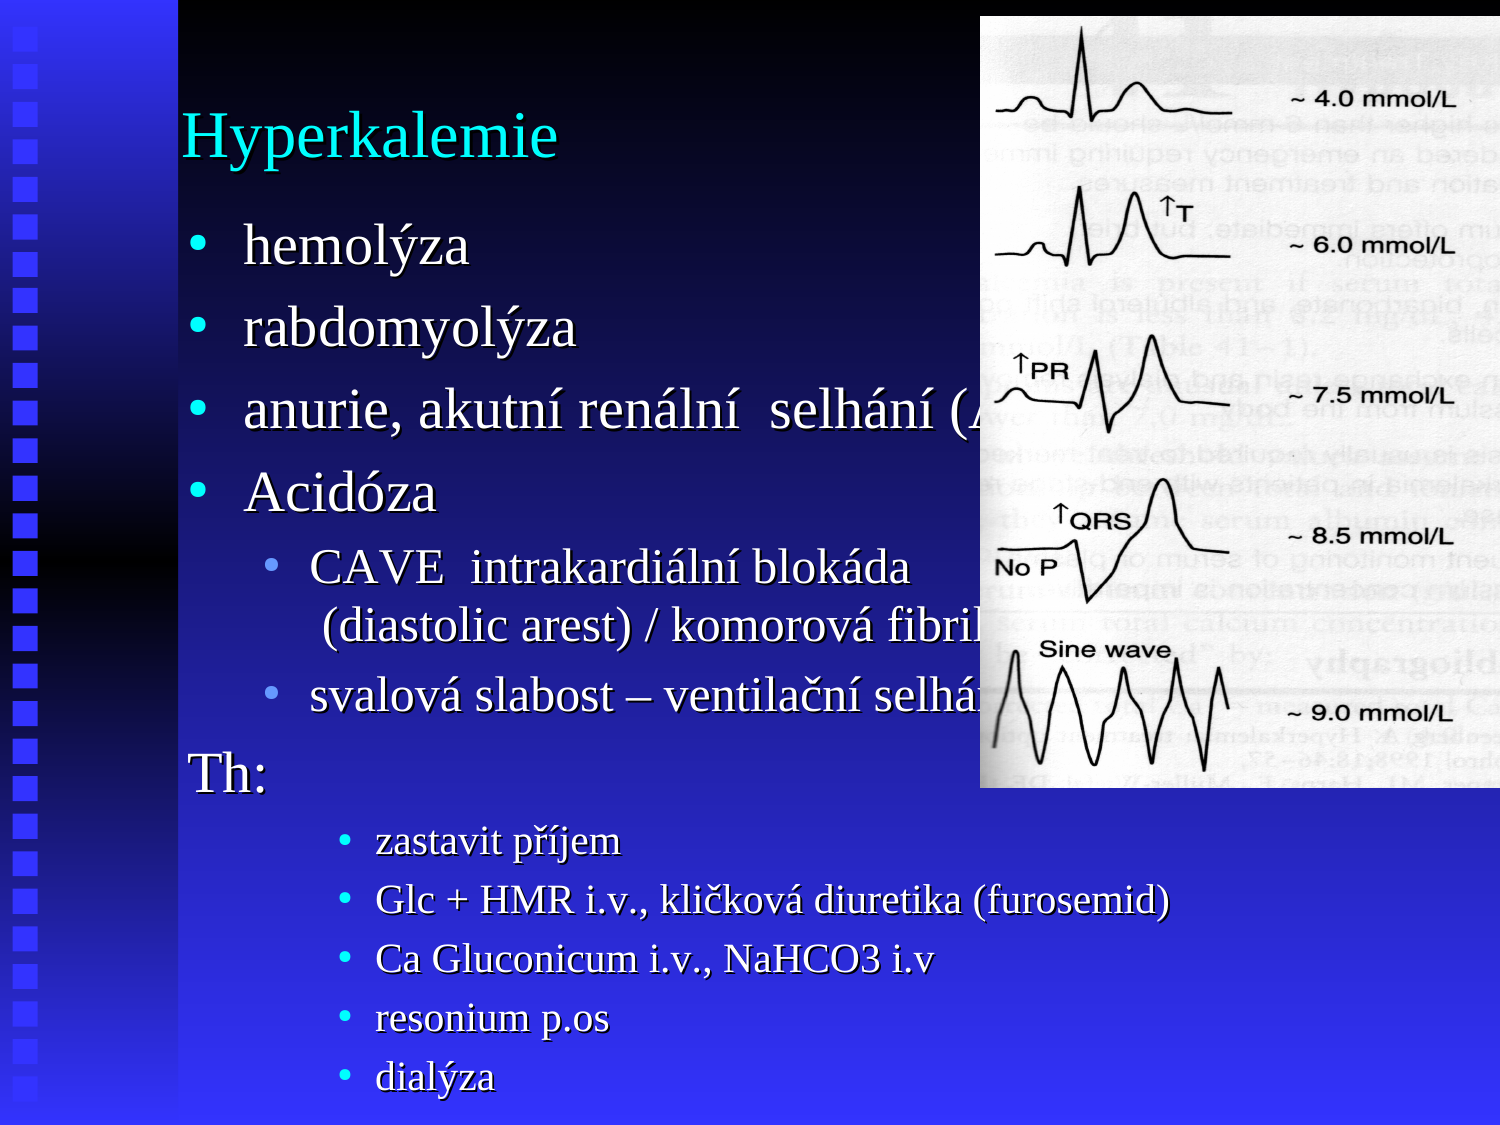

# Hyperkalemie
hemolýza
rabdomyolýza
anurie, akutní renální selhání (ARF)
Acidóza
CAVE intrakardiální blokáda
 (diastolic arest) / komorová fibrilace
svalová slabost – ventilační selhání
Th:
zastavit příjem
Glc + HMR i.v., kličková diuretika (furosemid)
Ca Gluconicum i.v., NaHCO3 i.v
resonium p.os
dialýza